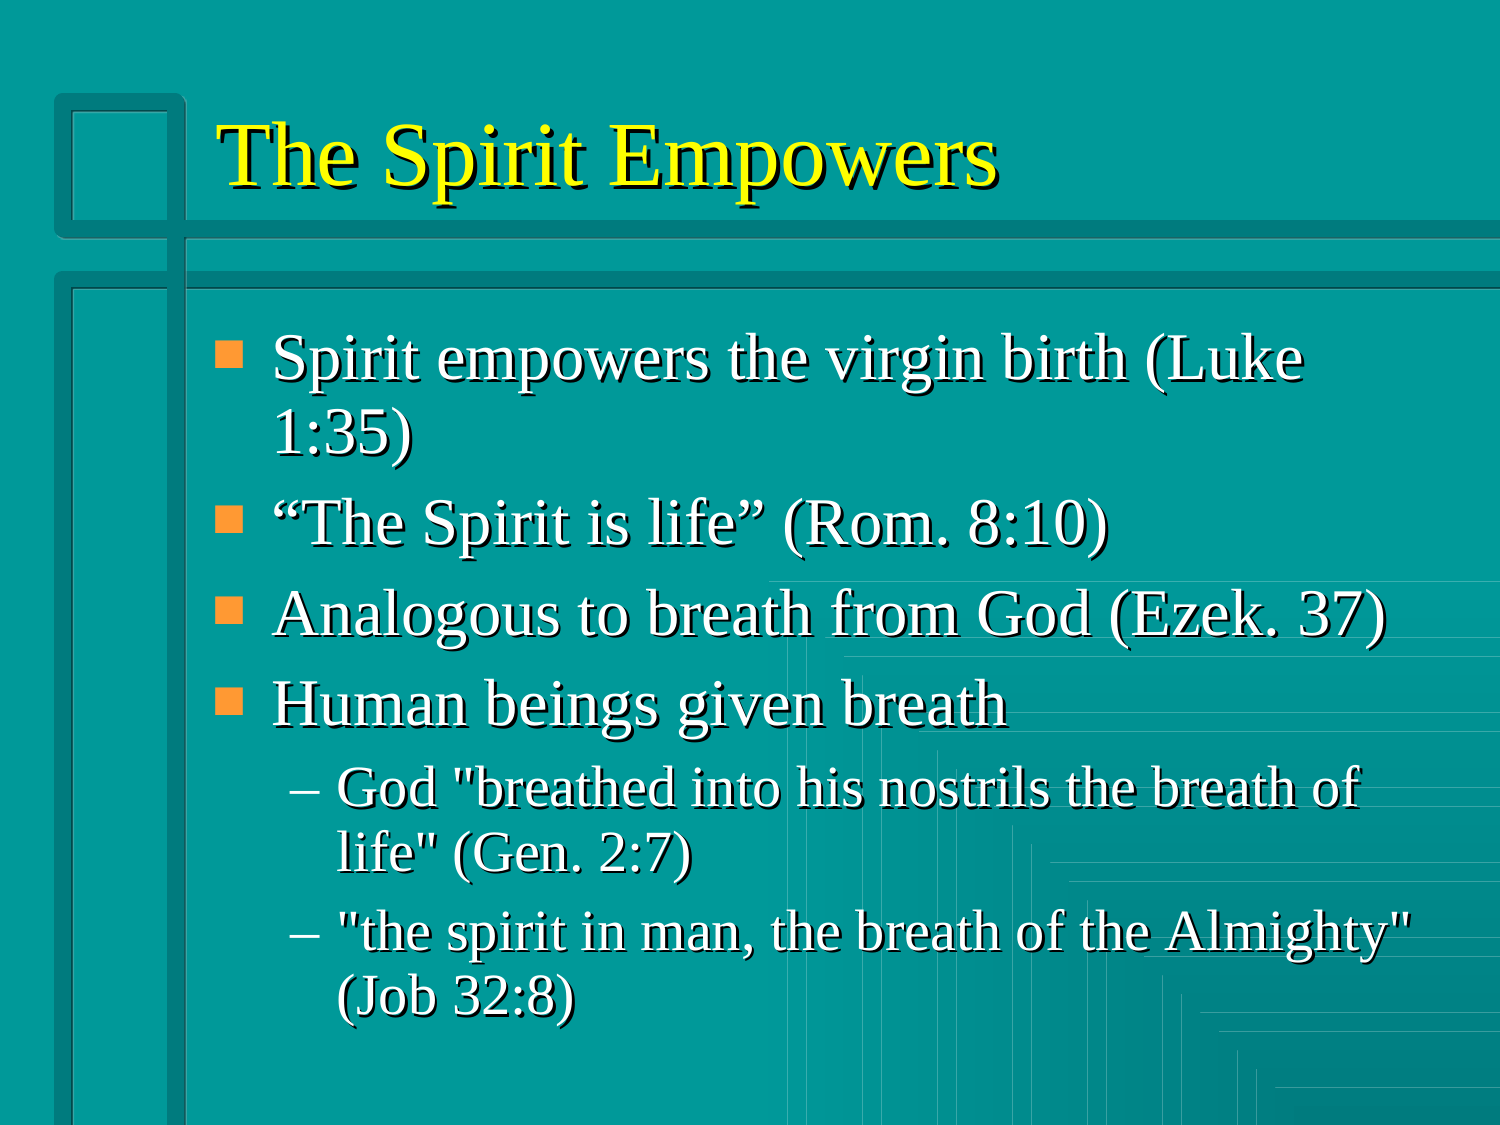

# The Spirit Empowers
Spirit empowers the virgin birth (Luke 1:35)
“The Spirit is life” (Rom. 8:10)
Analogous to breath from God (Ezek. 37)
Human beings given breath
God "breathed into his nostrils the breath of life" (Gen. 2:7)
"the spirit in man, the breath of the Almighty" (Job 32:8)